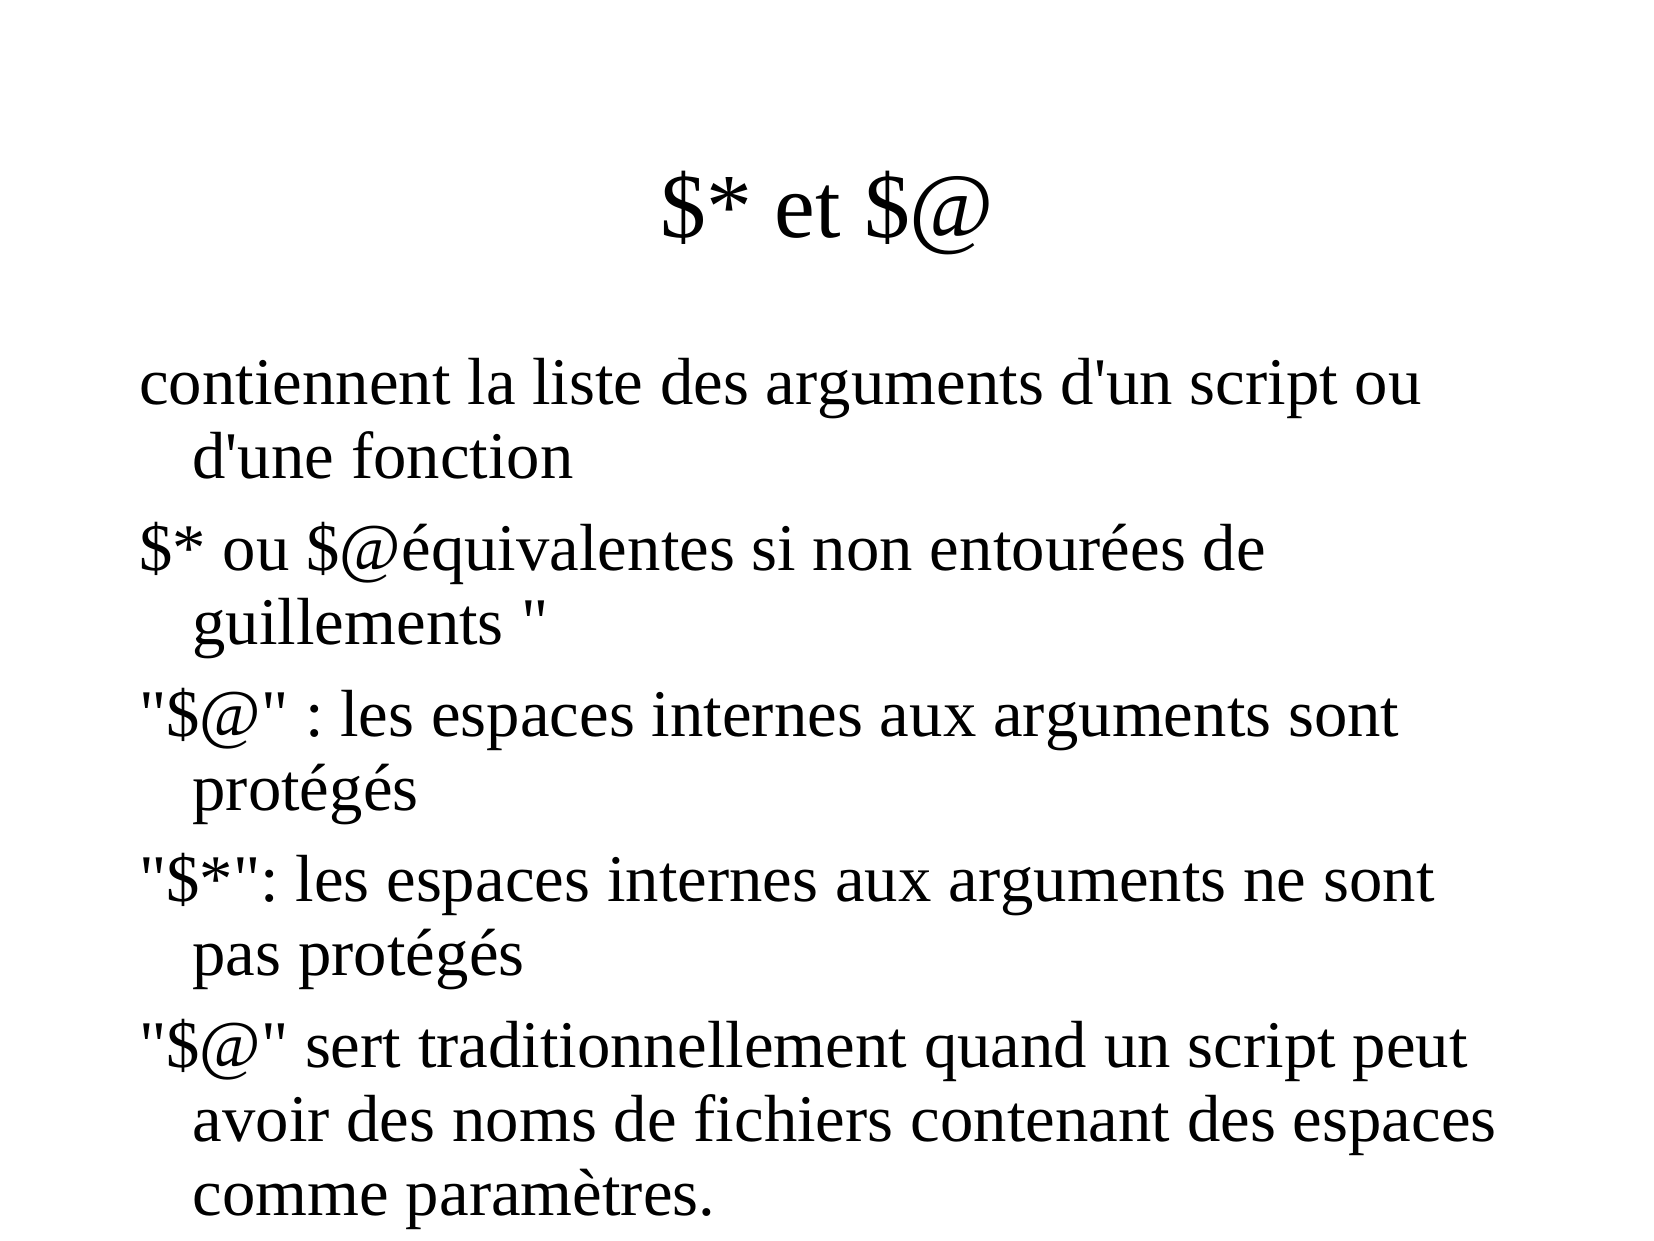

# $* et $@
contiennent la liste des arguments d'un script ou d'une fonction
$* ou $@équivalentes si non entourées de guillements "
"$@" : les espaces internes aux arguments sont protégés
"$*": les espaces internes aux arguments ne sont pas protégés
"$@" sert traditionnellement quand un script peut avoir des noms de fichiers contenant des espaces comme paramètres.